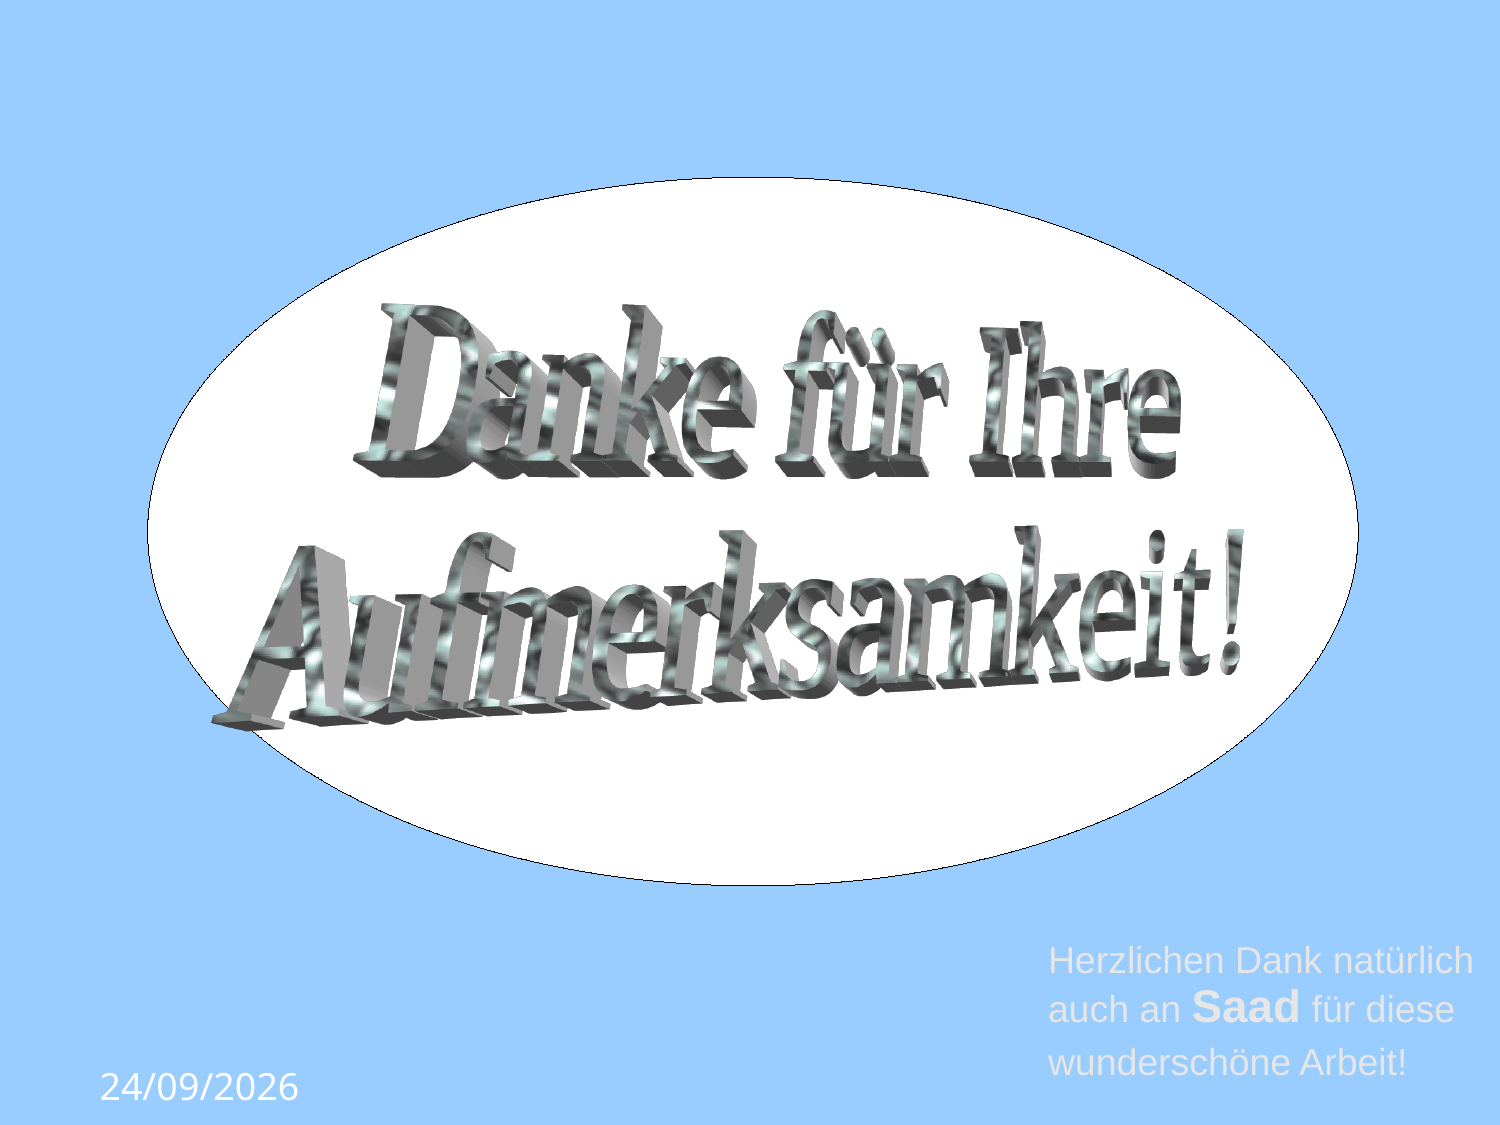

Danke für Ihre
Aufmerksamkeit!
Herzlichen Dank natürlich
auch an Saad für diese
wunderschöne Arbeit!